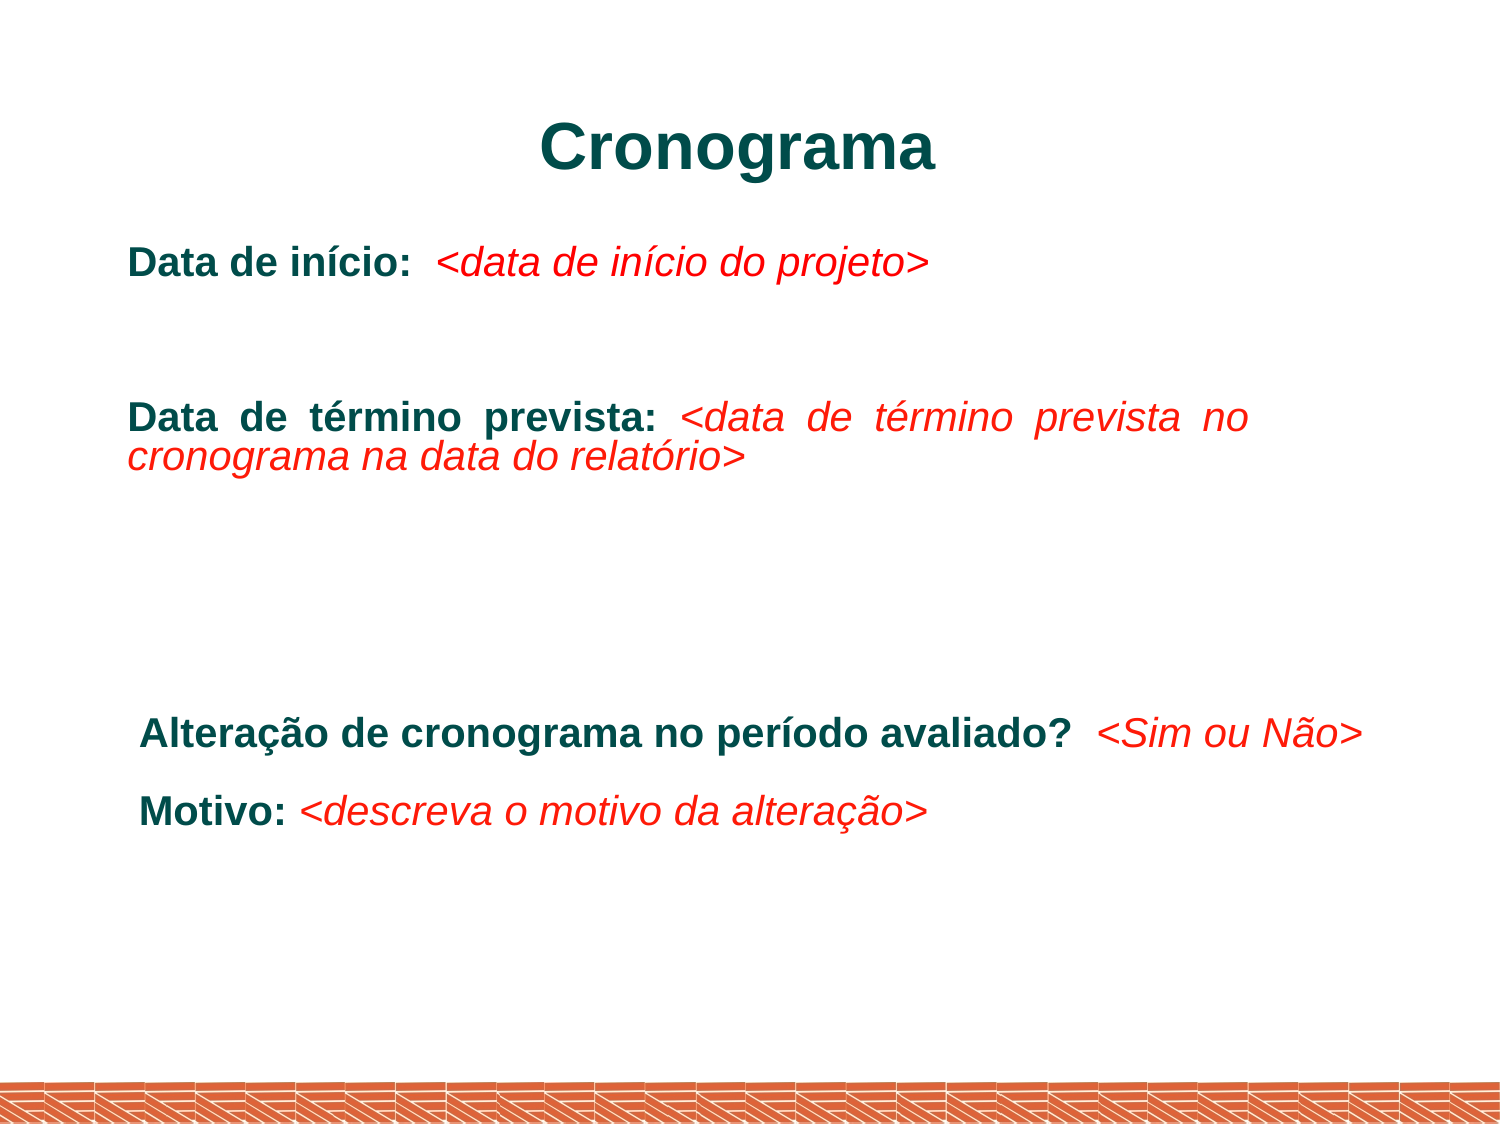

Cronograma
Data de início: <data de início do projeto>
Data de término prevista: <data de término prevista no cronograma na data do relatório>
Alteração de cronograma no período avaliado? <Sim ou Não>
Motivo: <descreva o motivo da alteração>